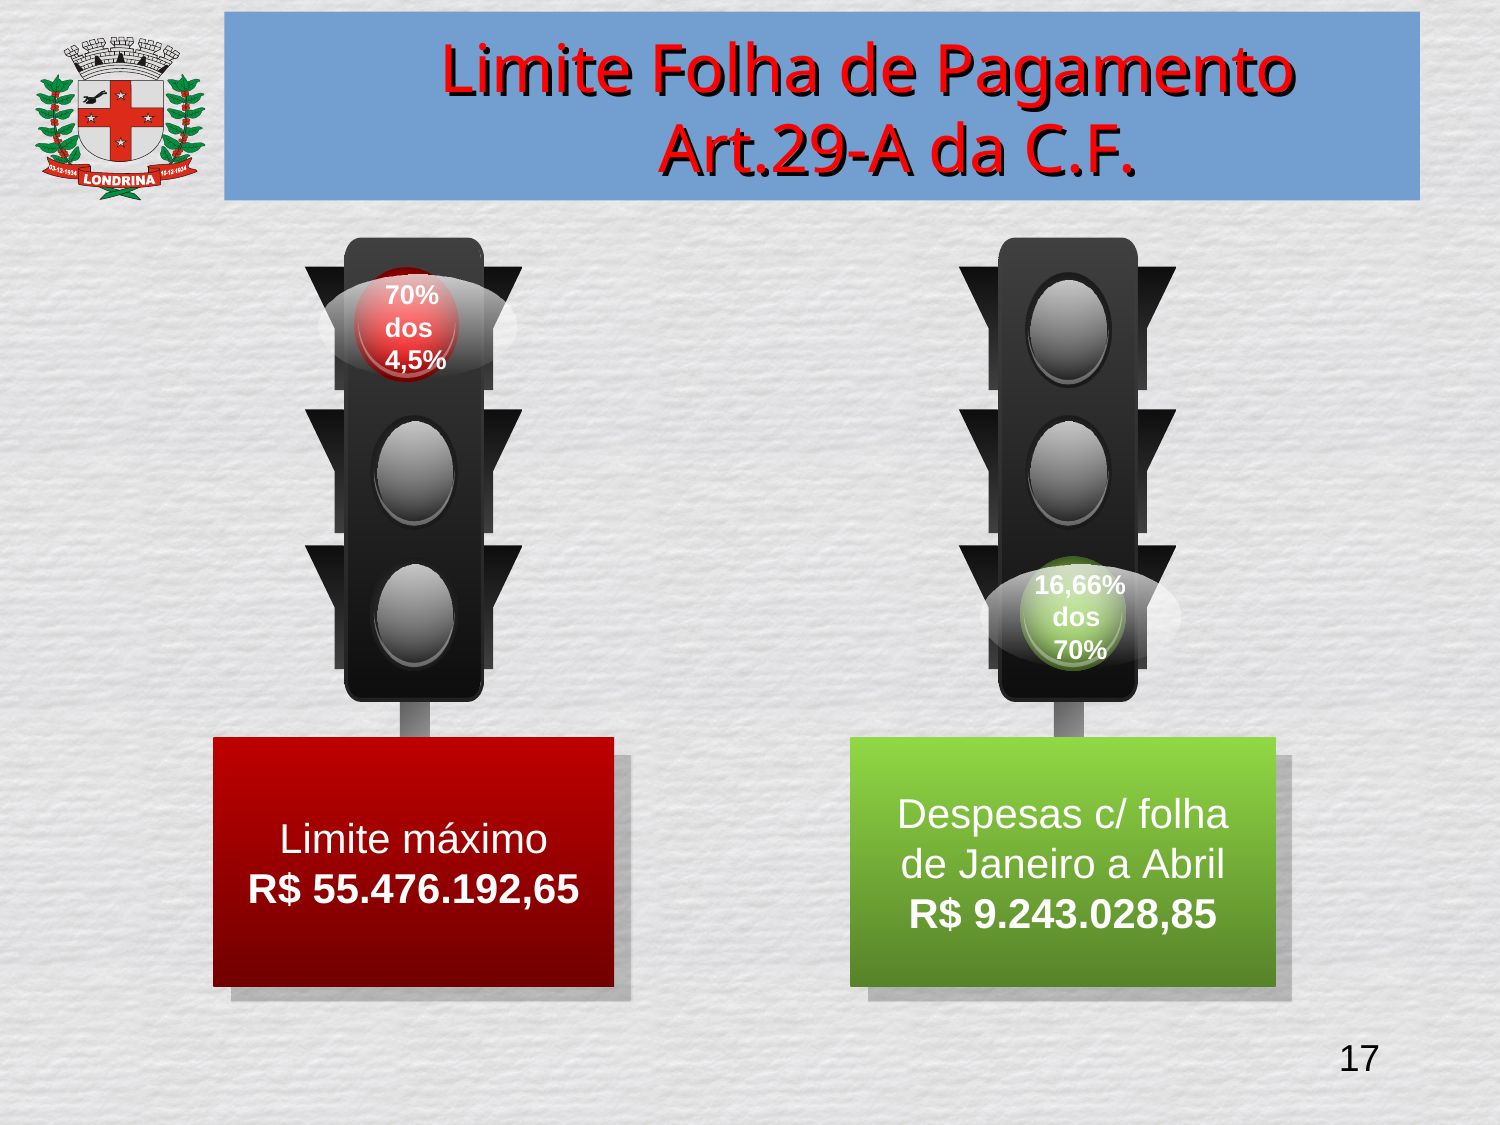

Limite Folha de Pagamento
 Art.29-A da C.F.
 70%
 dos 4,5%
16,66% dos
70%
Limite máximo
R$ 55.476.192,65
Despesas c/ folha de Janeiro a Abril
R$ 9.243.028,85